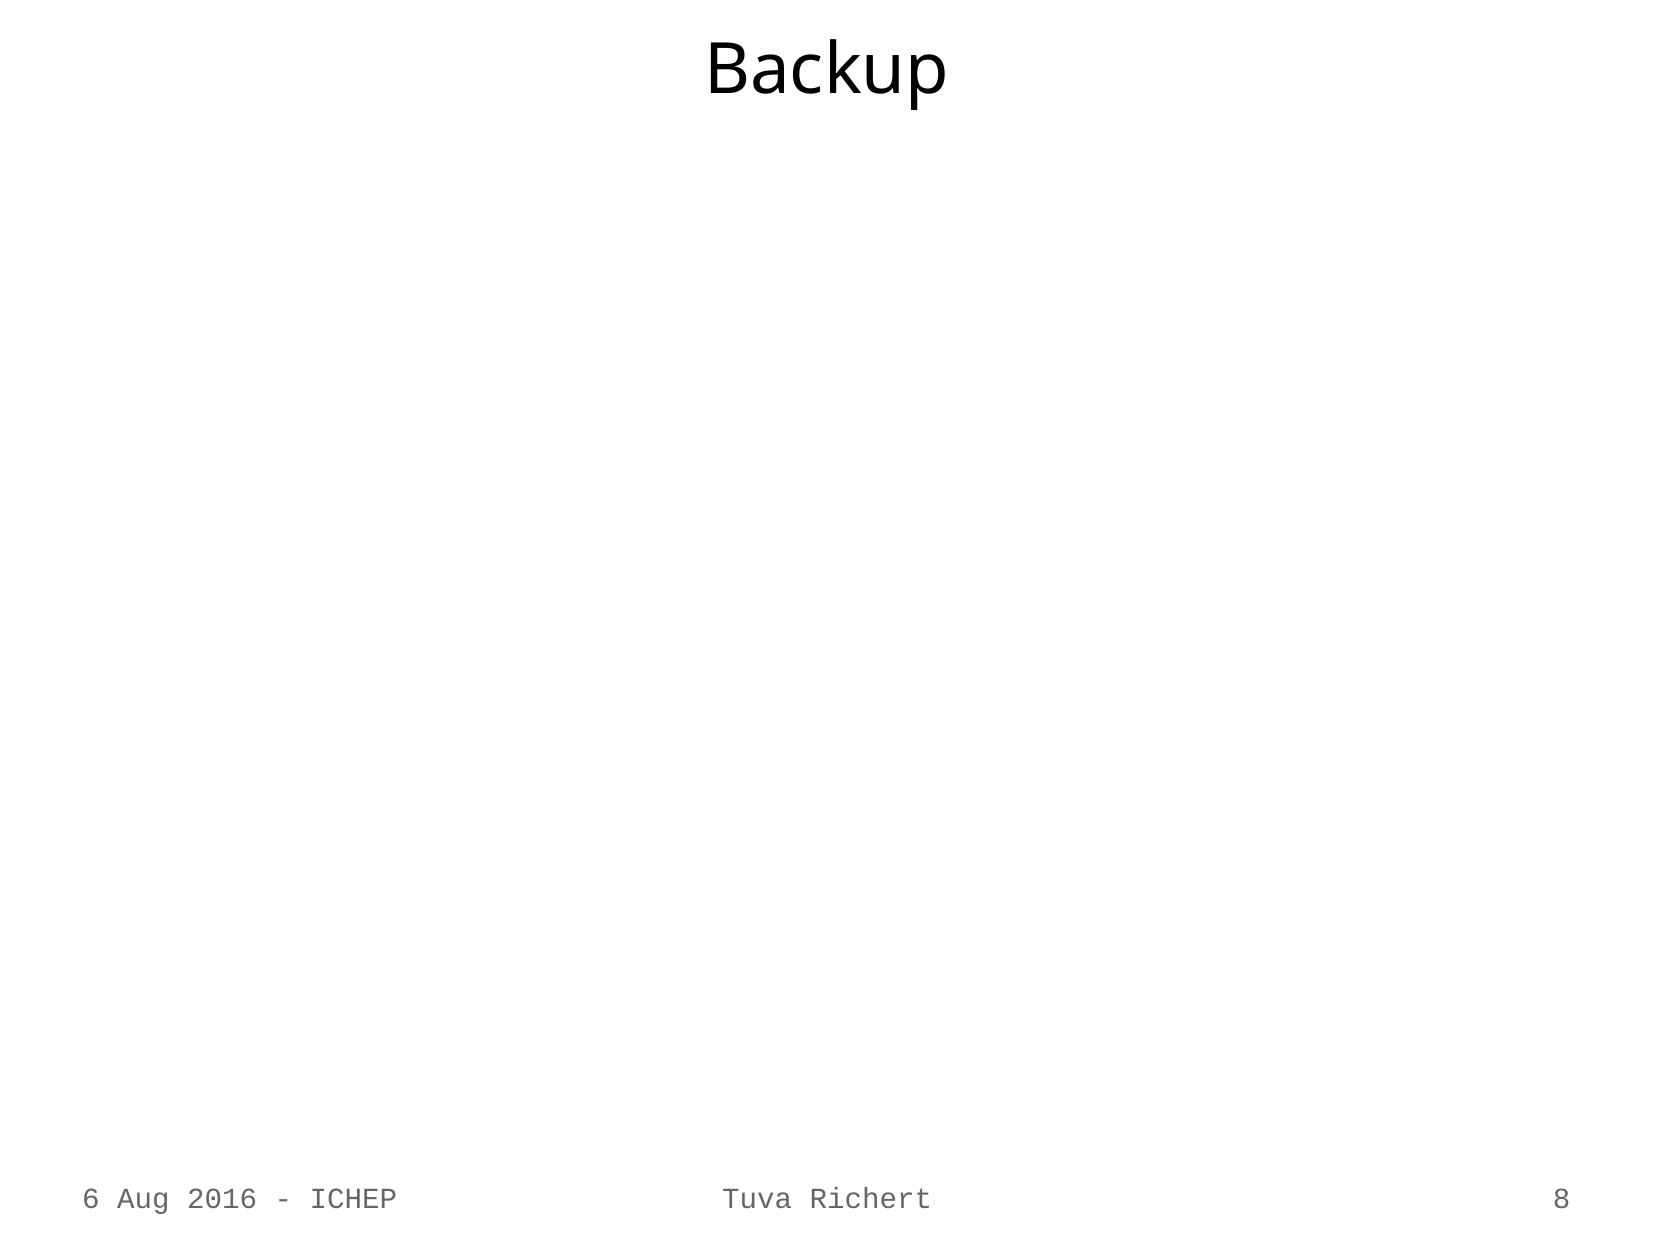

# Backup
6 Aug 2016 - ICHEP
Tuva Richert
8